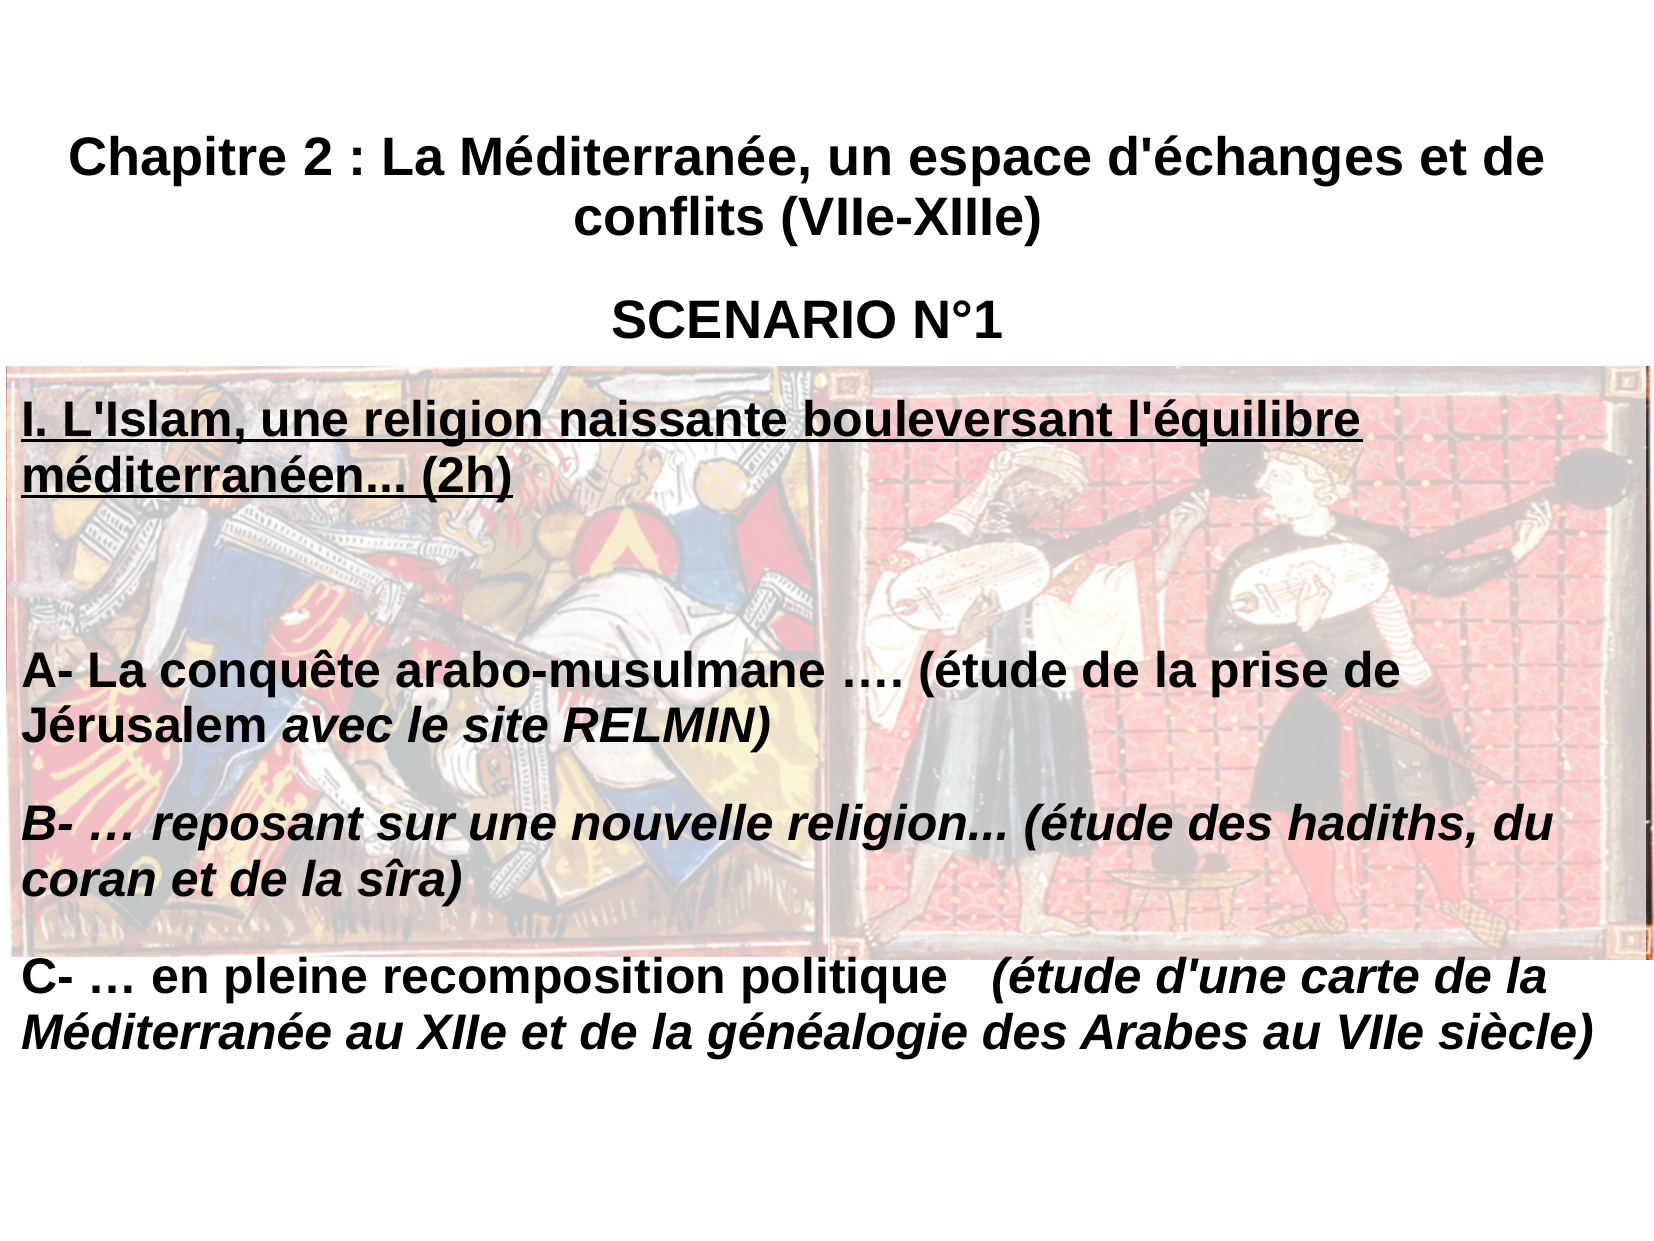

Chapitre 2 : La Méditerranée, un espace d'échanges et de conflits (VIIe-XIIIe)
SCENARIO N°1
I. L'Islam, une religion naissante bouleversant l'équilibre méditerranéen... (2h)
A- La conquête arabo-musulmane …. (étude de la prise de Jérusalem avec le site RELMIN)
B- … reposant sur une nouvelle religion... (étude des hadiths, du coran et de la sîra)
C- … en pleine recomposition politique (étude d'une carte de la Méditerranée au XIIe et de la généalogie des Arabes au VIIe siècle)